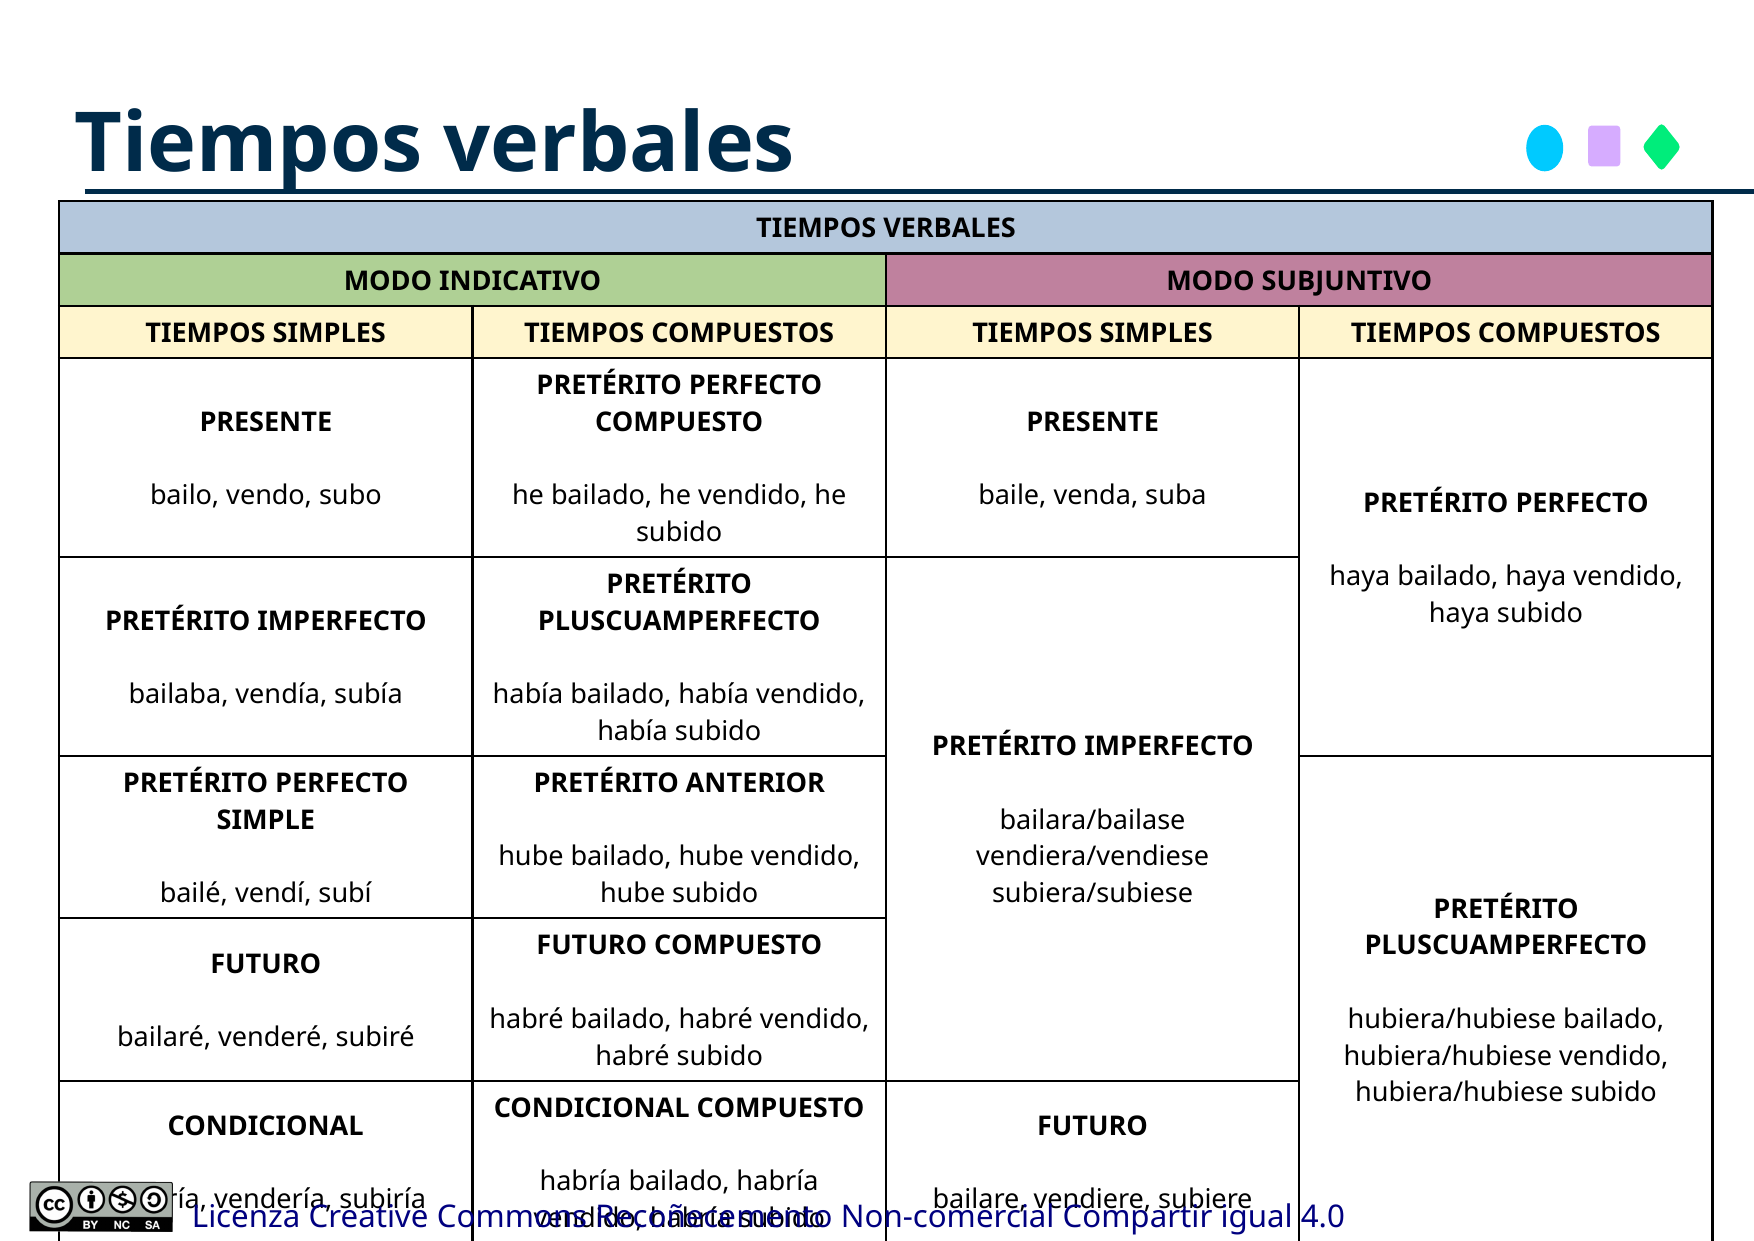

# Tiempos verbales
| TIEMPOS VERBALES | | | |
| --- | --- | --- | --- |
| MODO INDICATIVO | | MODO SUBJUNTIVO | |
| TIEMPOS SIMPLES | TIEMPOS COMPUESTOS | TIEMPOS SIMPLES | TIEMPOS COMPUESTOS |
| PRESENTE bailo, vendo, subo | PRETÉRITO PERFECTO COMPUESTO he bailado, he vendido, he subido | PRESENTE baile, venda, suba | PRETÉRITO PERFECTO haya bailado, haya vendido, haya subido |
| PRETÉRITO IMPERFECTO bailaba, vendía, subía | PRETÉRITO PLUSCUAMPERFECTO había bailado, había vendido, había subido | PRETÉRITO IMPERFECTO bailara/bailase vendiera/vendiese subiera/subiese | |
| PRETÉRITO PERFECTO SIMPLE bailé, vendí, subí | PRETÉRITO ANTERIOR hube bailado, hube vendido, hube subido | | PRETÉRITO PLUSCUAMPERFECTO hubiera/hubiese bailado, hubiera/hubiese vendido, hubiera/hubiese subido |
| FUTURO bailaré, venderé, subiré | FUTURO COMPUESTO habré bailado, habré vendido, habré subido | | |
| CONDICIONAL bailaría, vendería, subiría | CONDICIONAL COMPUESTO habría bailado, habría vendido, habría subido | FUTURO bailare, vendiere, subiere | |
Licenza Creative Commons Recoñecemento Non-comercial Compartir igual 4.0